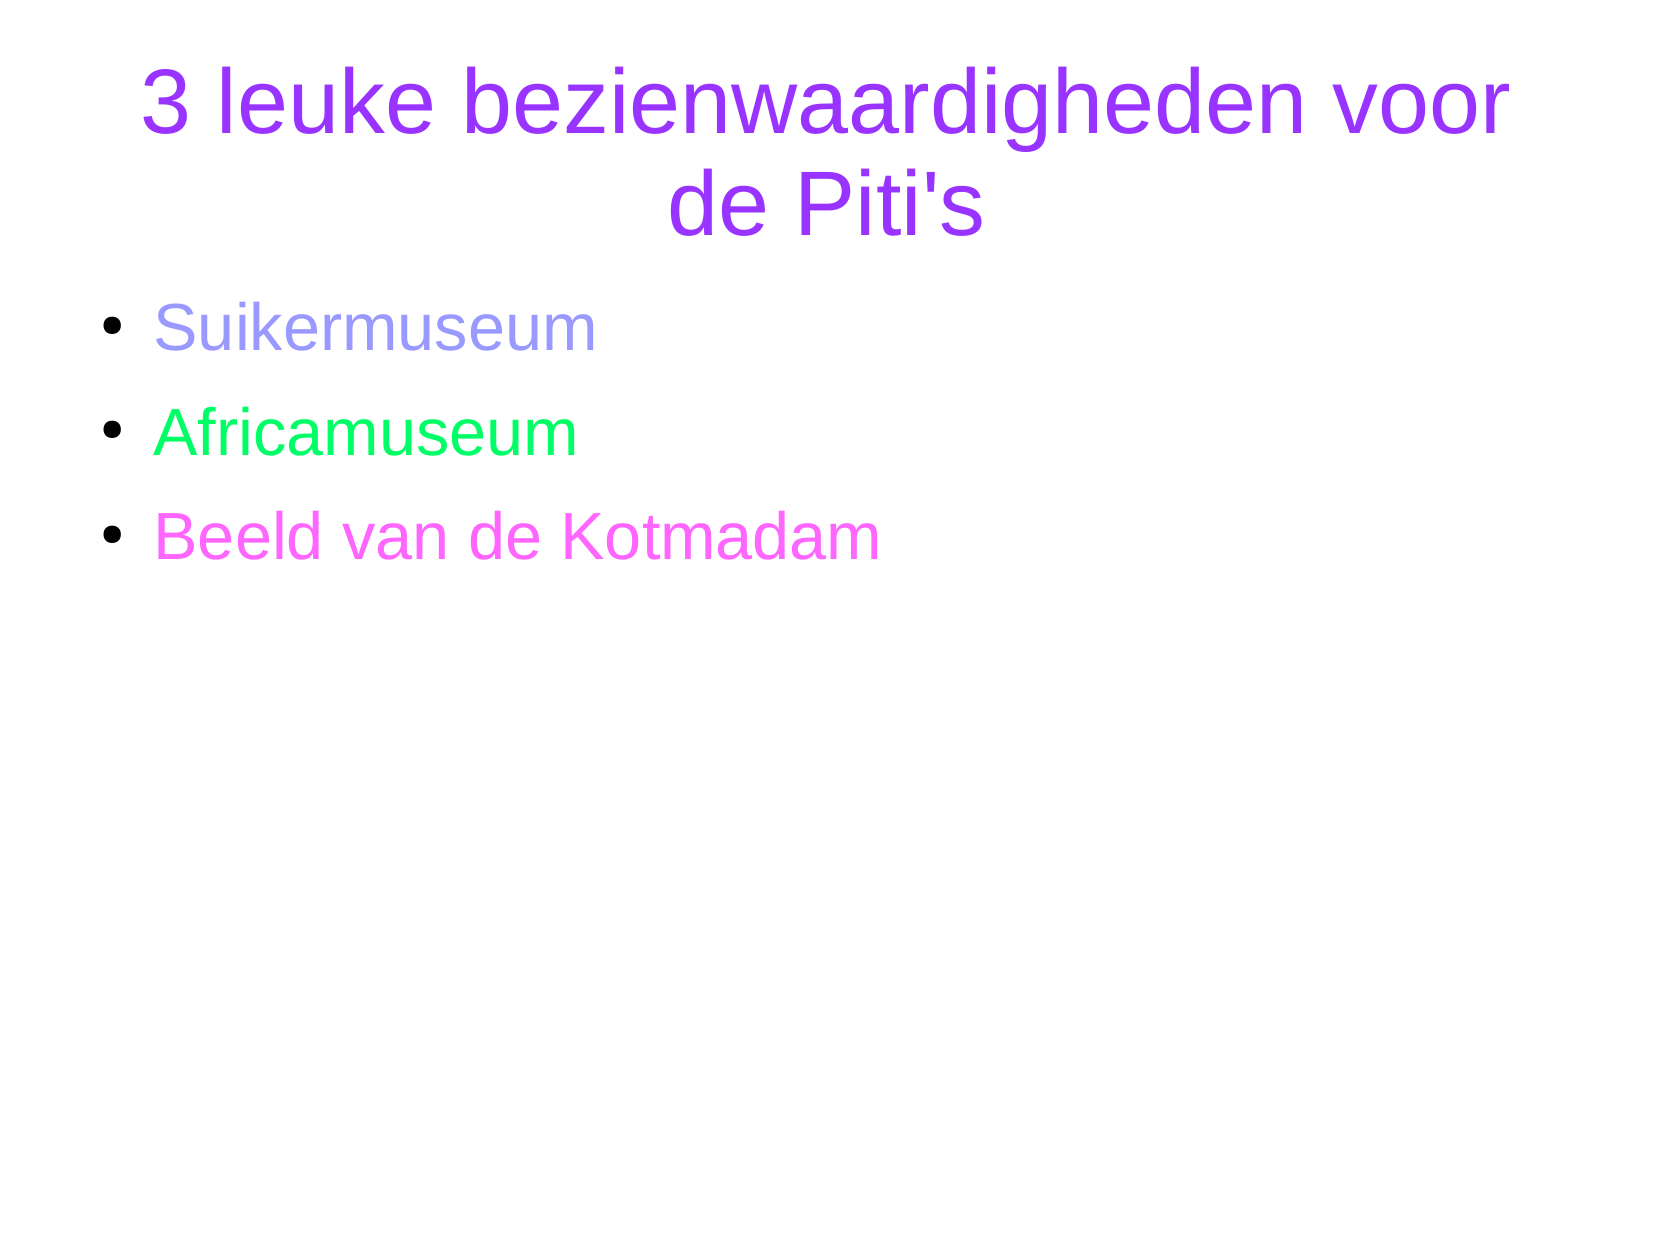

# 3 leuke bezienwaardigheden voor de Piti's
Suikermuseum
Africamuseum
Beeld van de Kotmadam